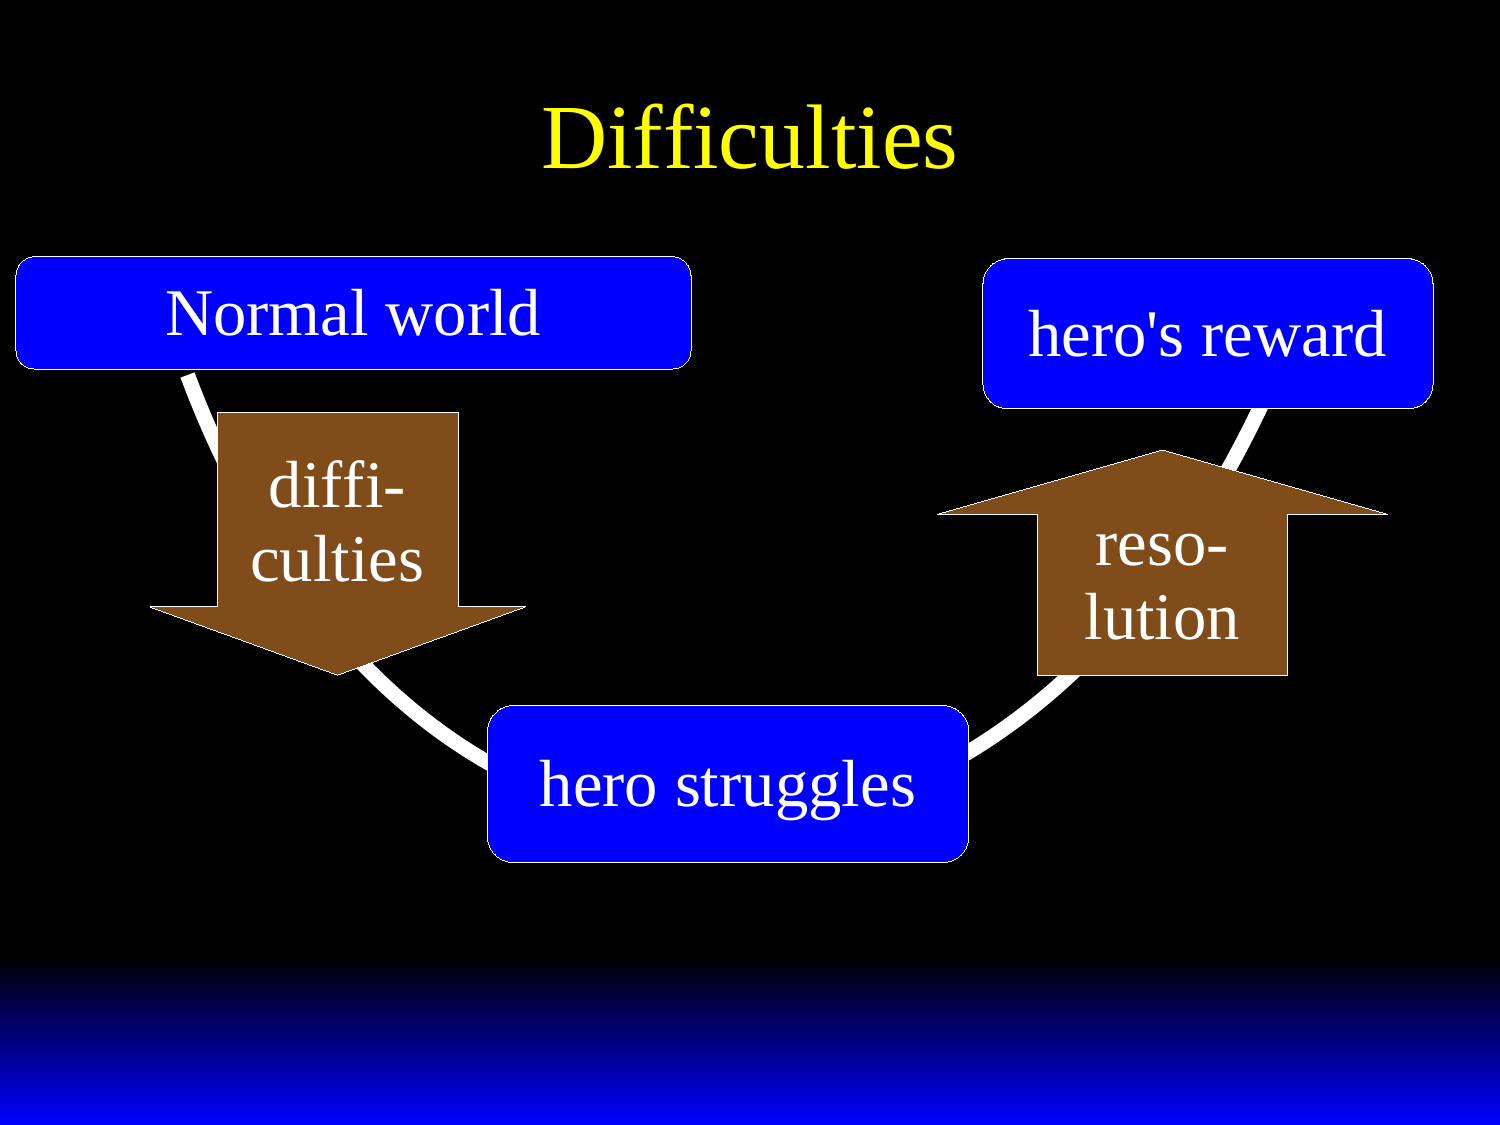

# Difficulties
Normal world
hero's reward
diffi-
culties
reso-
lution
hero struggles